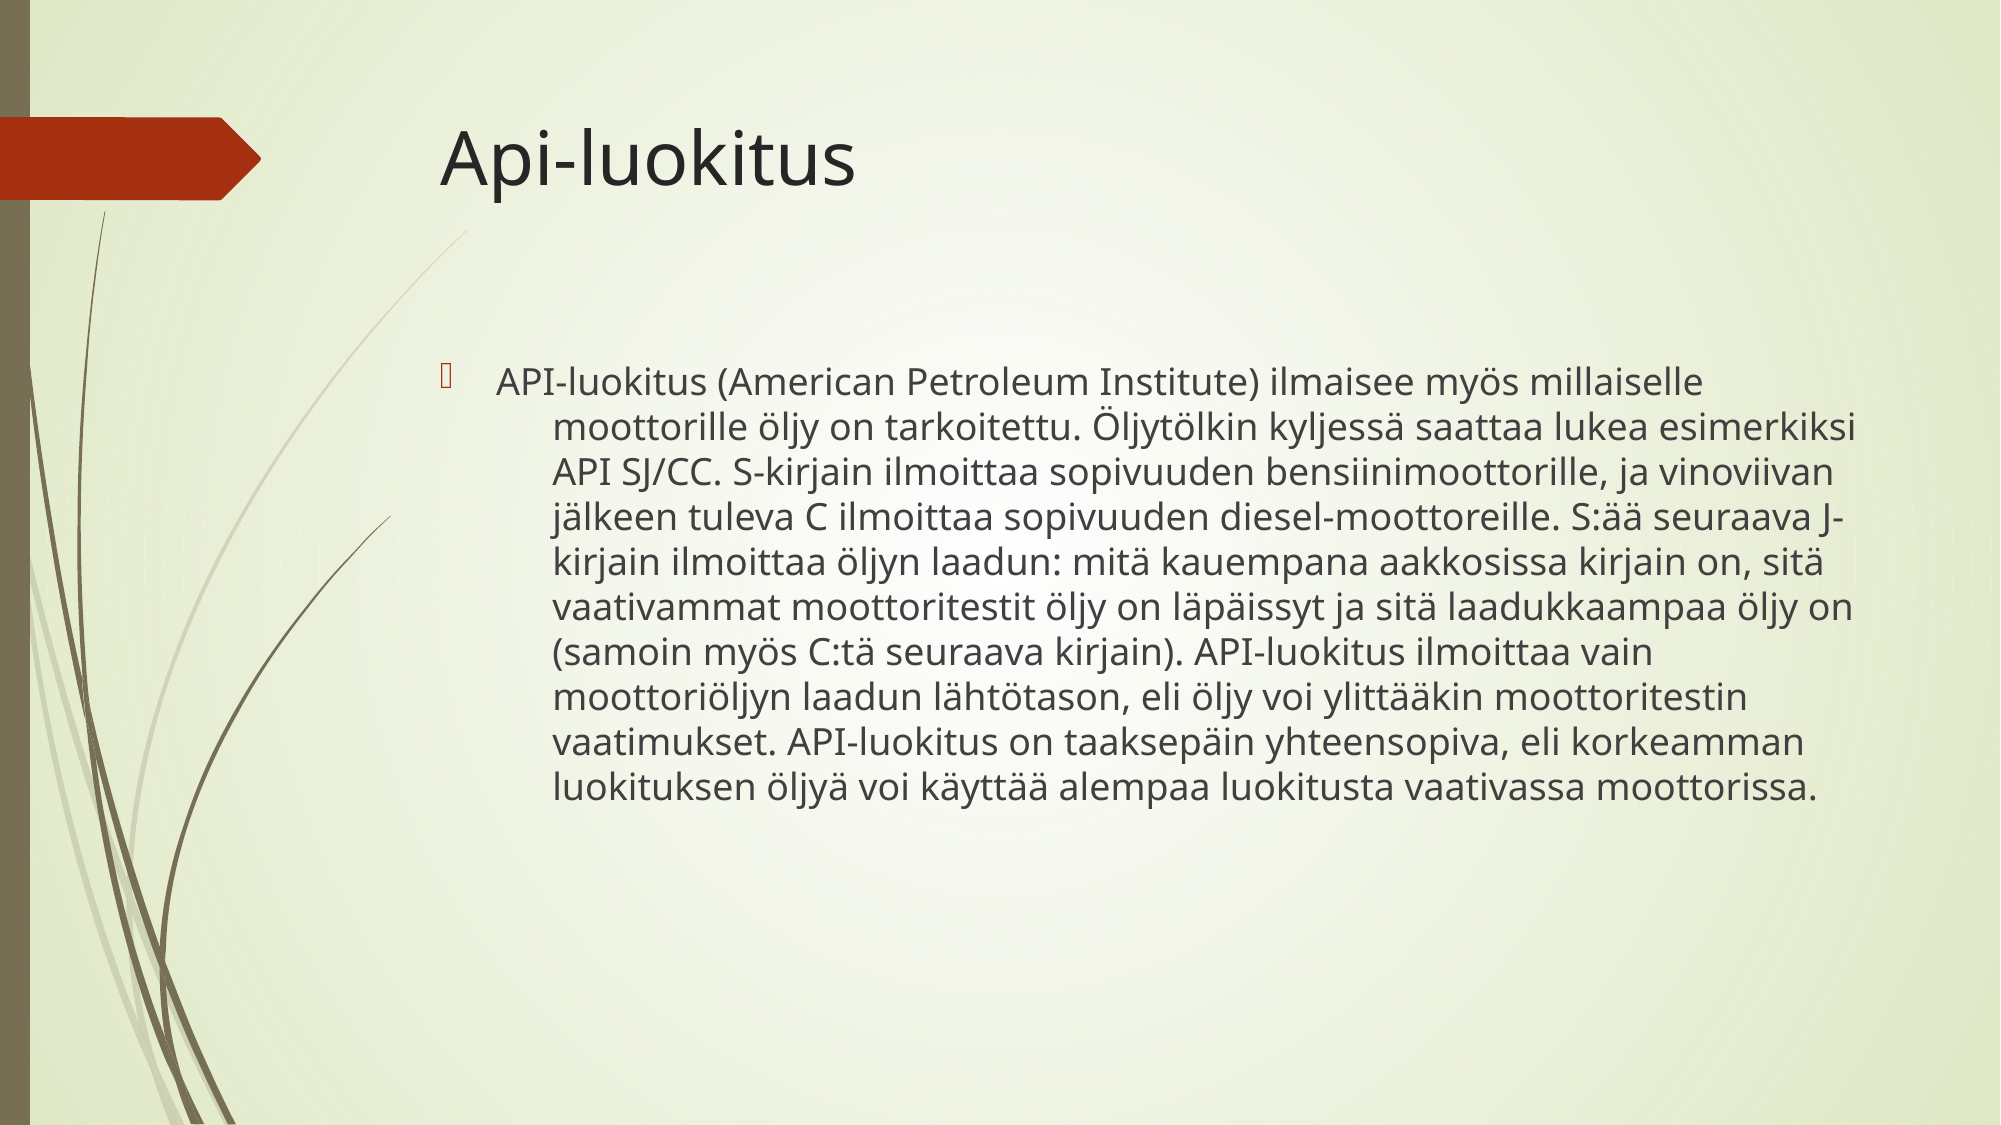

# Api-luokitus
API-luokitus (American Petroleum Institute) ilmaisee myös millaiselle moottorille öljy on tarkoitettu. Öljytölkin kyljessä saattaa lukea esimerkiksi API SJ/CC. S-kirjain ilmoittaa sopivuuden bensiinimoottorille, ja vinoviivan jälkeen tuleva C ilmoittaa sopivuuden diesel-moottoreille. S:ää seuraava J-kirjain ilmoittaa öljyn laadun: mitä kauempana aakkosissa kirjain on, sitä vaativammat moottoritestit öljy on läpäissyt ja sitä laadukkaampaa öljy on (samoin myös C:tä seuraava kirjain). API-luokitus ilmoittaa vain moottoriöljyn laadun lähtötason, eli öljy voi ylittääkin moottoritestin vaatimukset. API-luokitus on taaksepäin yhteensopiva, eli korkeamman luokituksen öljyä voi käyttää alempaa luokitusta vaativassa moottorissa.